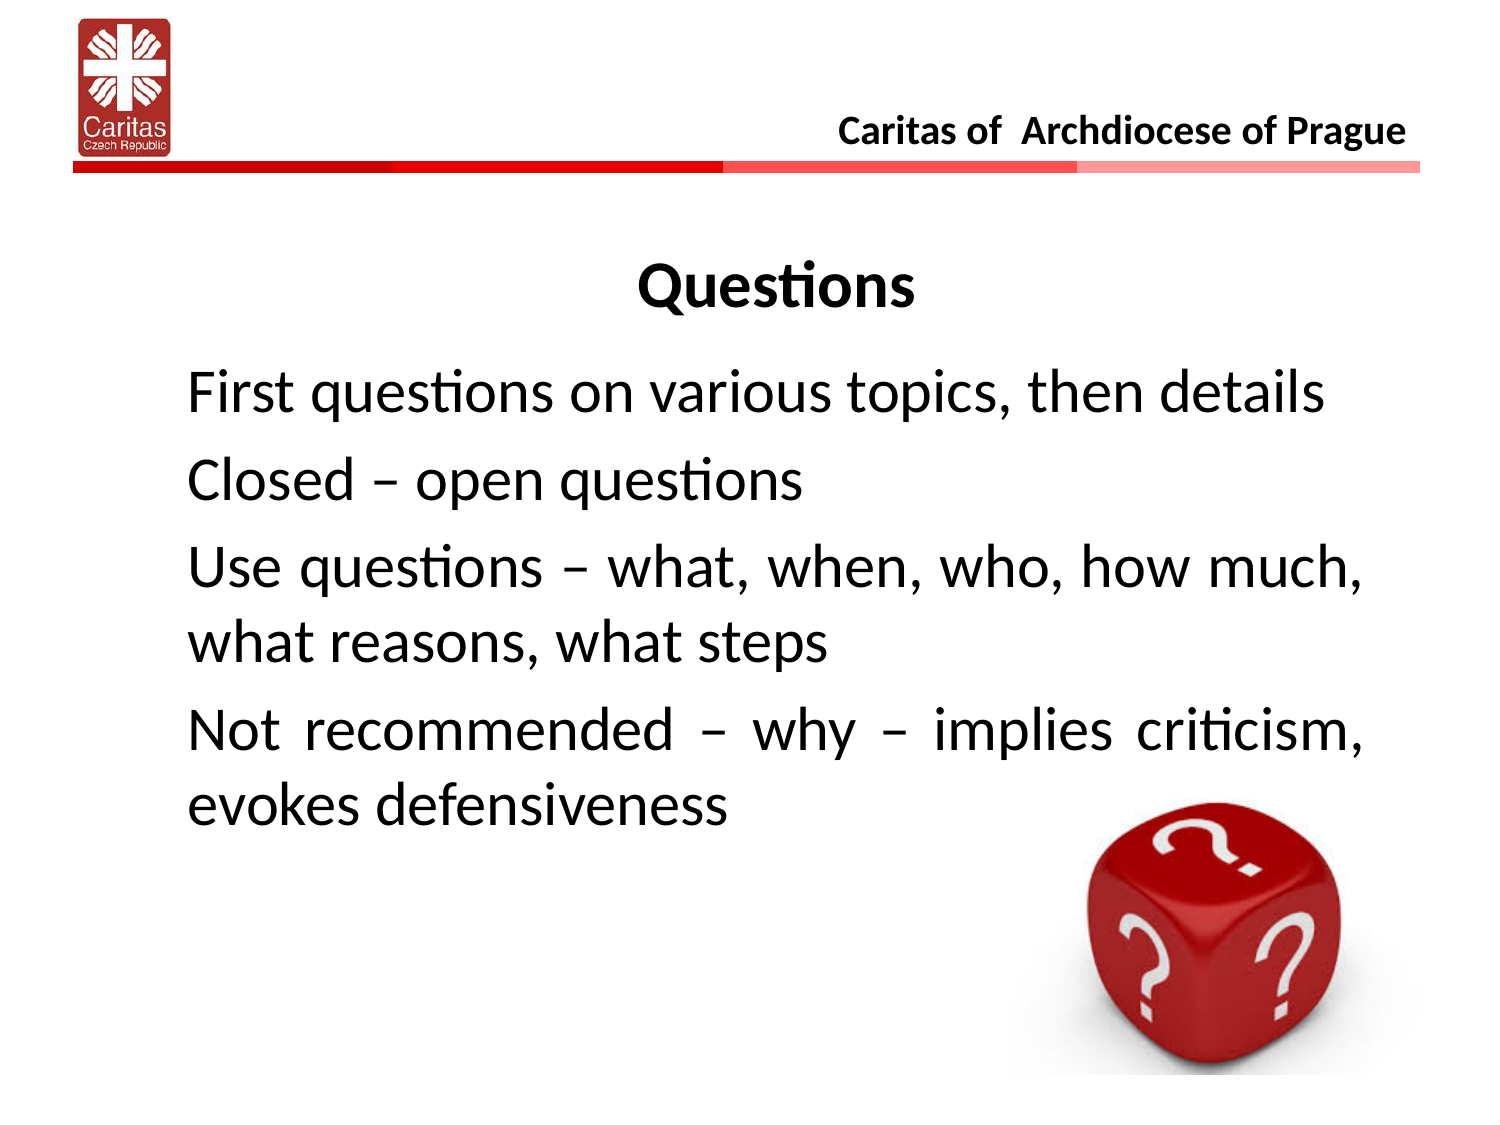

General skills
 General conversional techniques
 Questions asking
 Empathy
 Feedback
 Confrontation
 Providing of new perspectives
 Communication without words – embarass
Skills enabling problems solving and decision making
Using intervention fr
 Caritas of Archdiocese of Prague
# Questions
First questions on various topics, then details
Closed – open questions
Use questions – what, when, who, how much, what reasons, what steps
Not recommended – why – implies criticism, evokes defensiveness